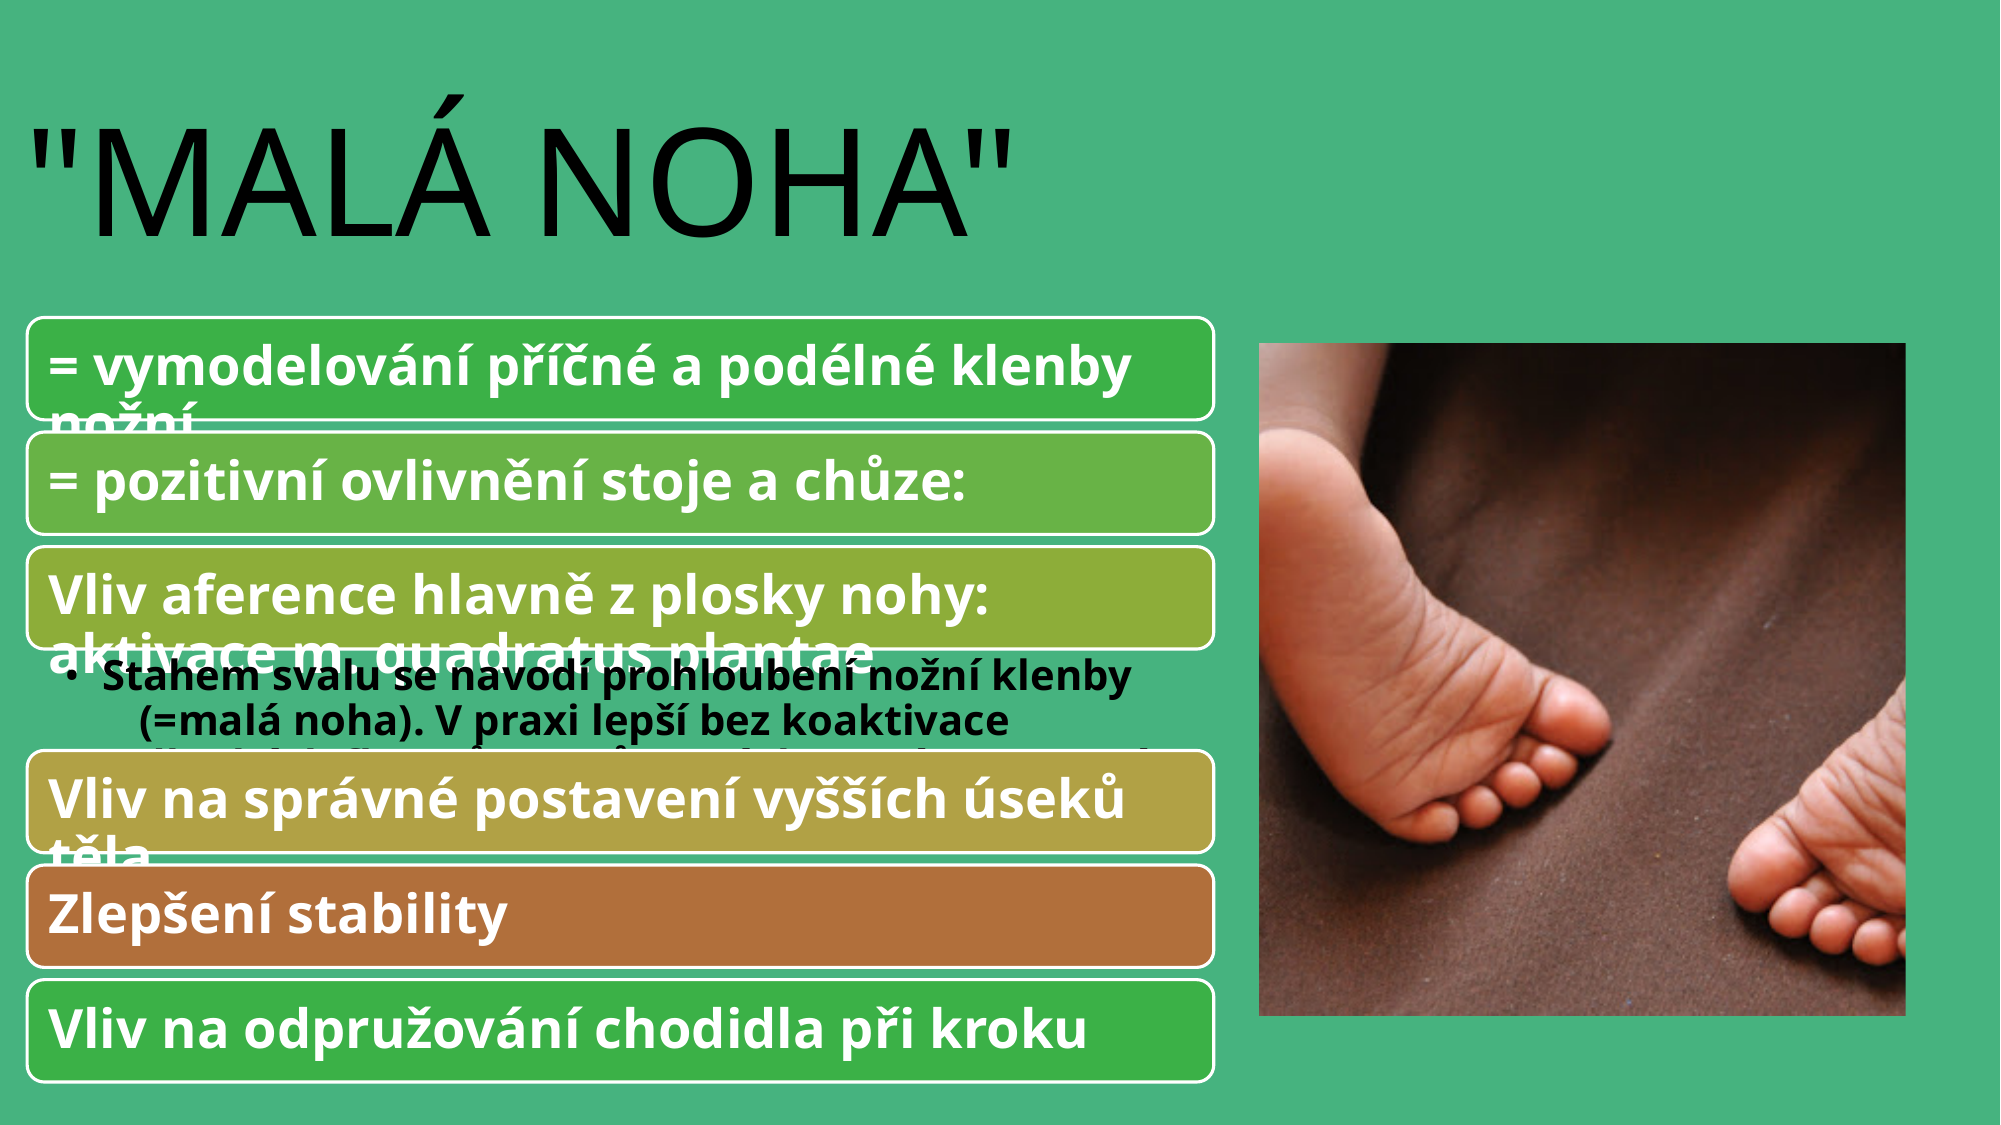

# "MALÁ NOHA"
= vymodelování příčné a podélné klenby nožní
= pozitivní ovlivnění stoje a chůze:
Vliv aference hlavně z plosky nohy: aktivace m. quadratus plantae
Stahem svalu se navodí prohloubení nožní klenby (=malá noha). V praxi lepší bez koaktivace dlouhých flexorů prstců (NE úchopové postavení!)
Vliv na správné postavení vyšších úseků těla
Zlepšení stability
Vliv na odpružování chodidla při kroku